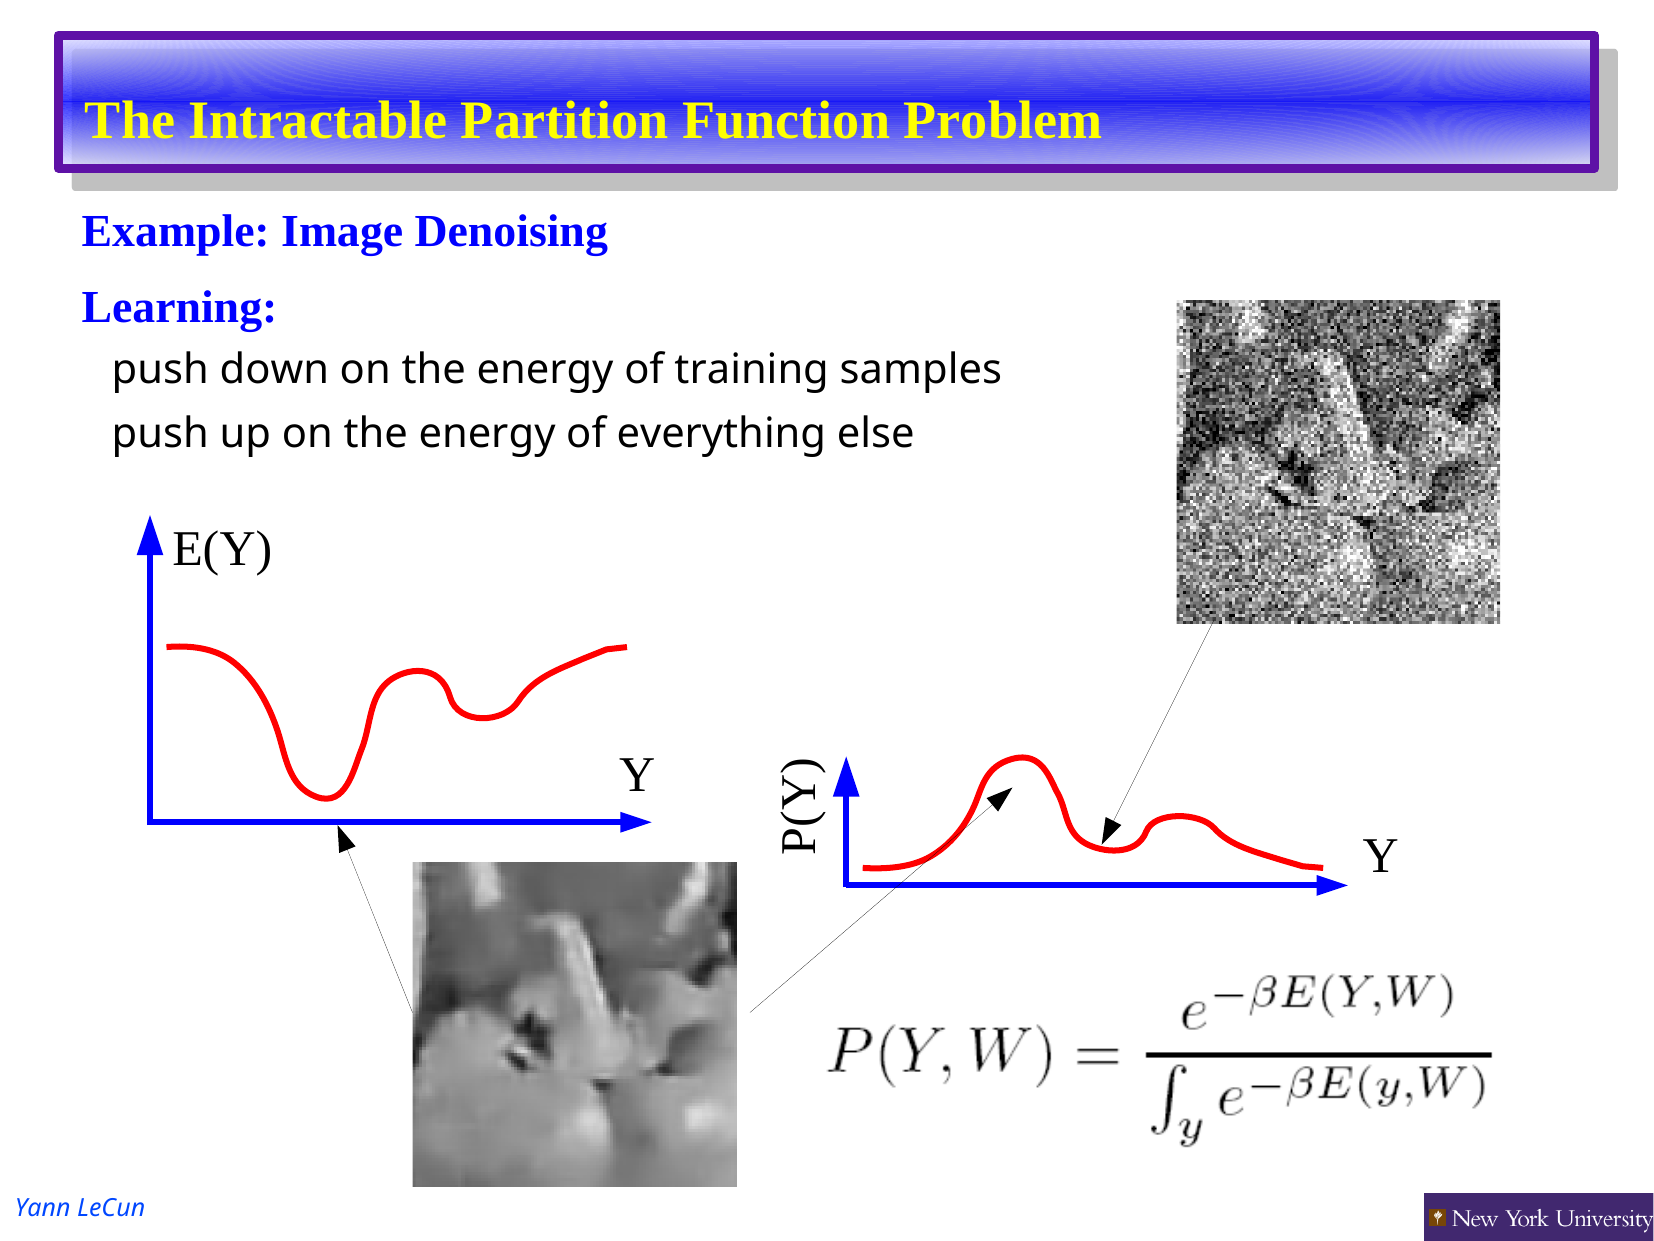

# The Intractable Partition Function Problem
Example: Image Denoising
Learning:
push down on the energy of training samples
push up on the energy of everything else
E(Y)
Y
P(Y)
Y